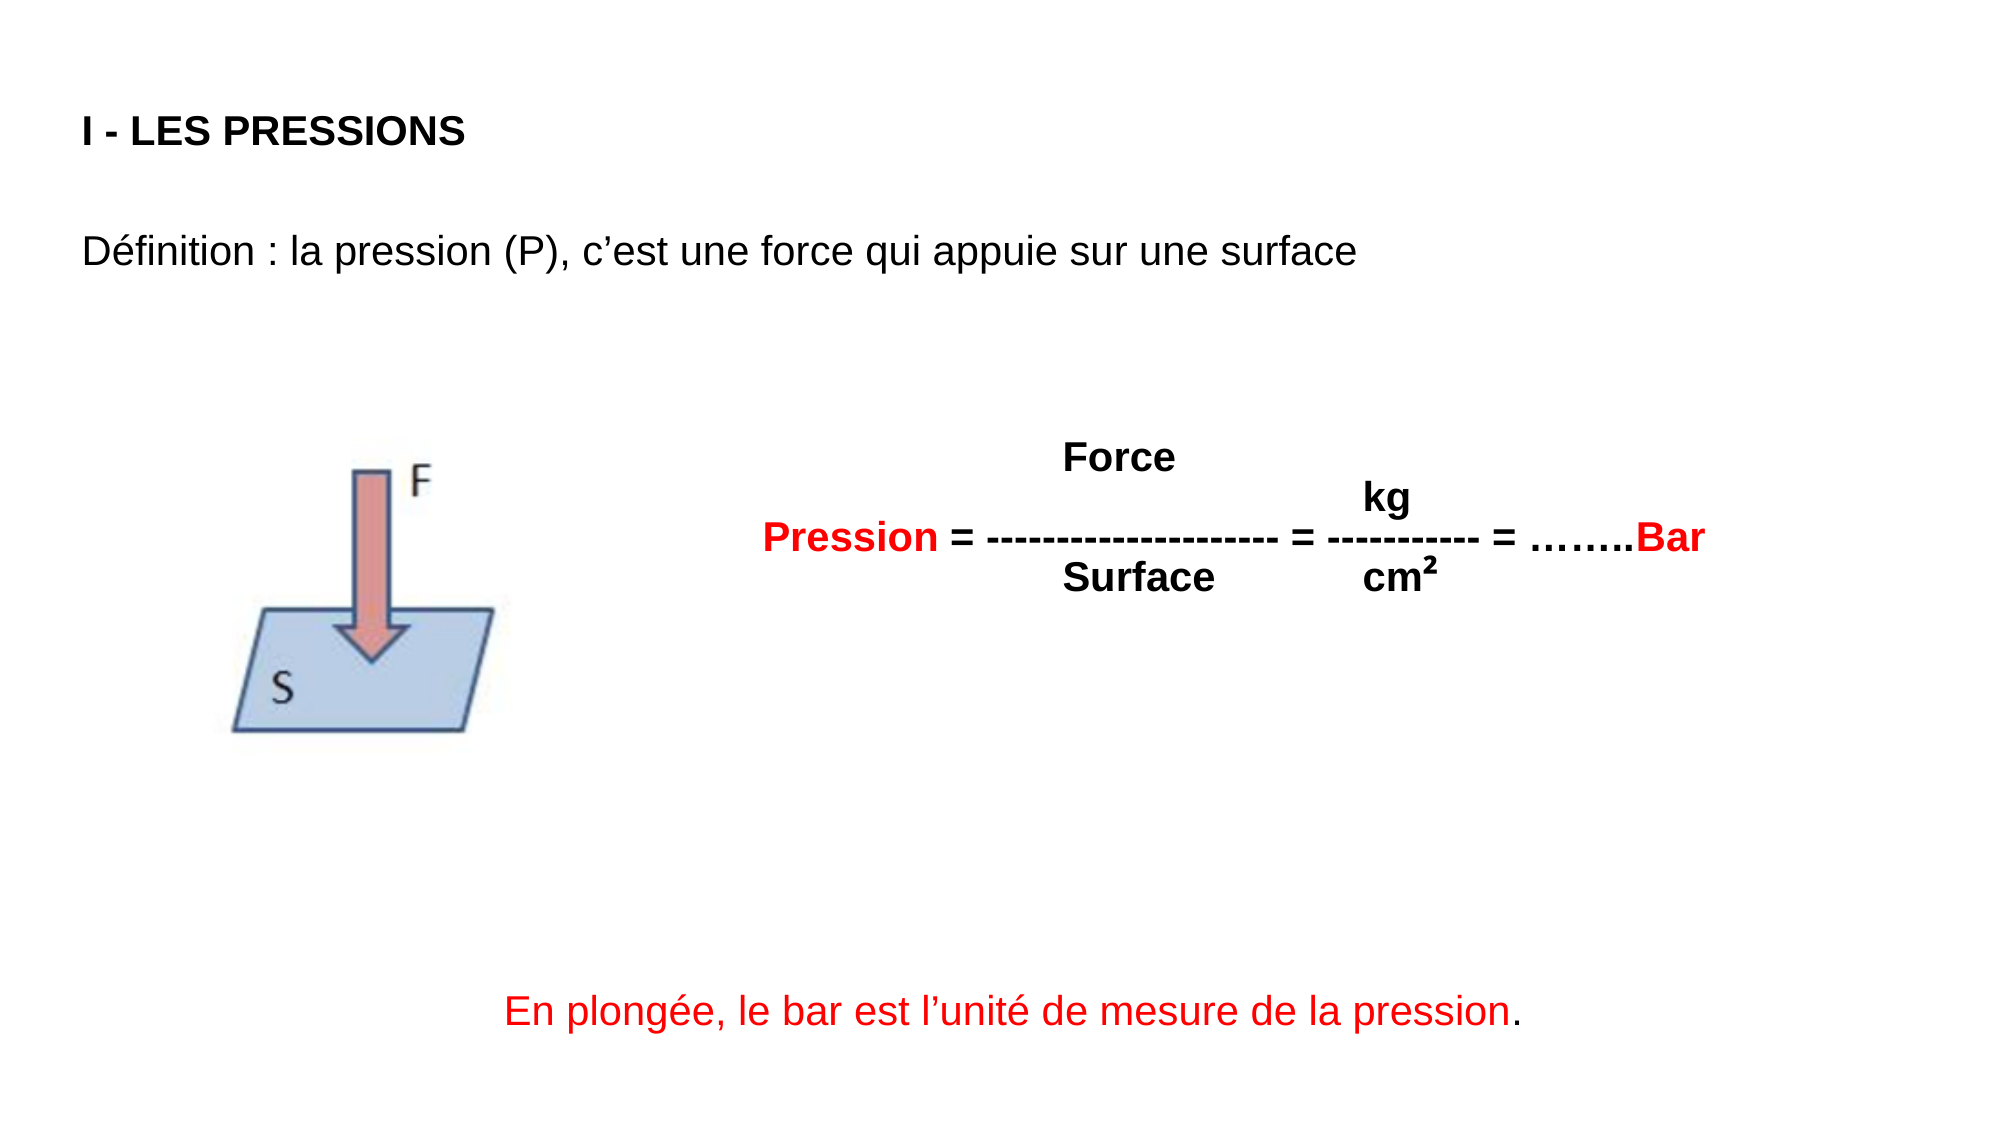

I - LES PRESSIONS
Définition : la pression (P), c’est une force qui appuie sur une surface
		Force
				kg
Pression = --------------------- = ----------- = ……..Bar
		Surface	cm²
En plongée, le bar est l’unité de mesure de la pression.